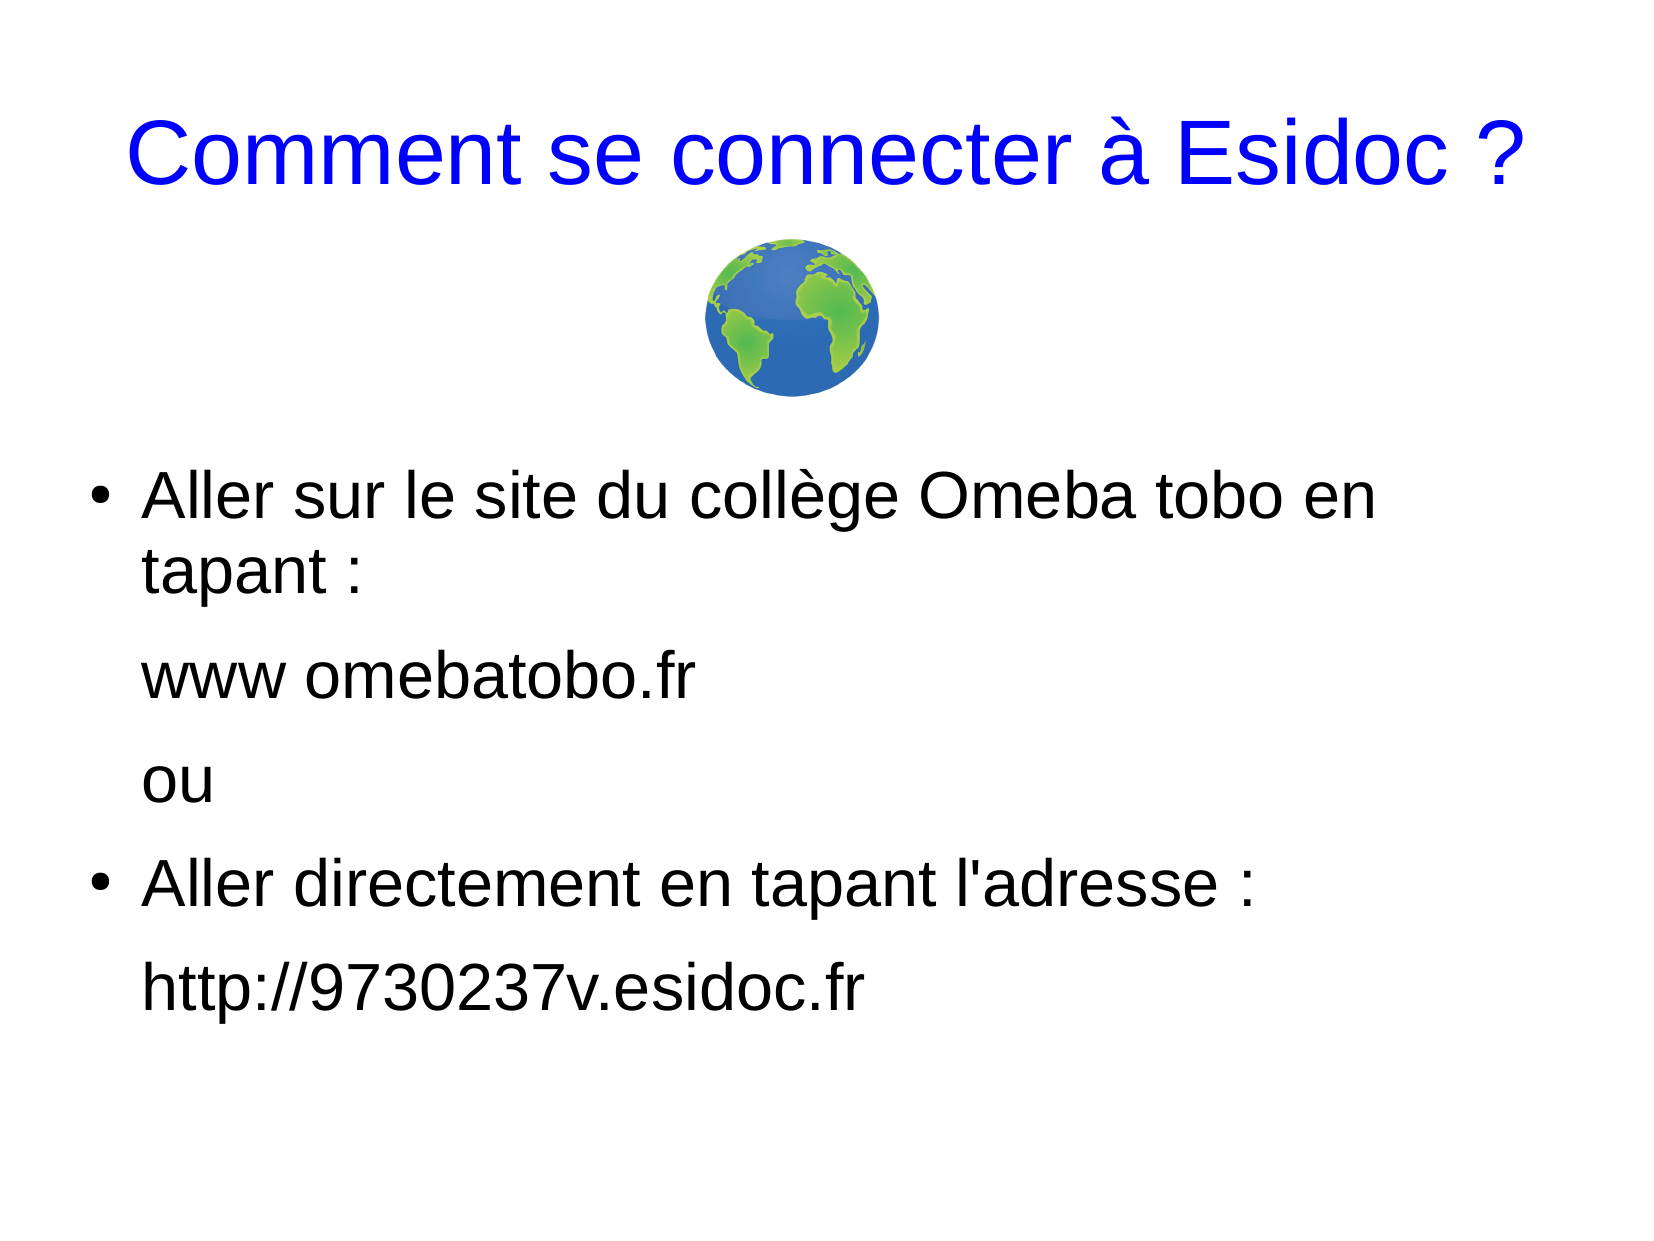

Comment se connecter à Esidoc ?
# Aller sur le site du collège Omeba tobo en tapant :
www omebatobo.fr
ou
Aller directement en tapant l'adresse :
http://9730237v.esidoc.fr